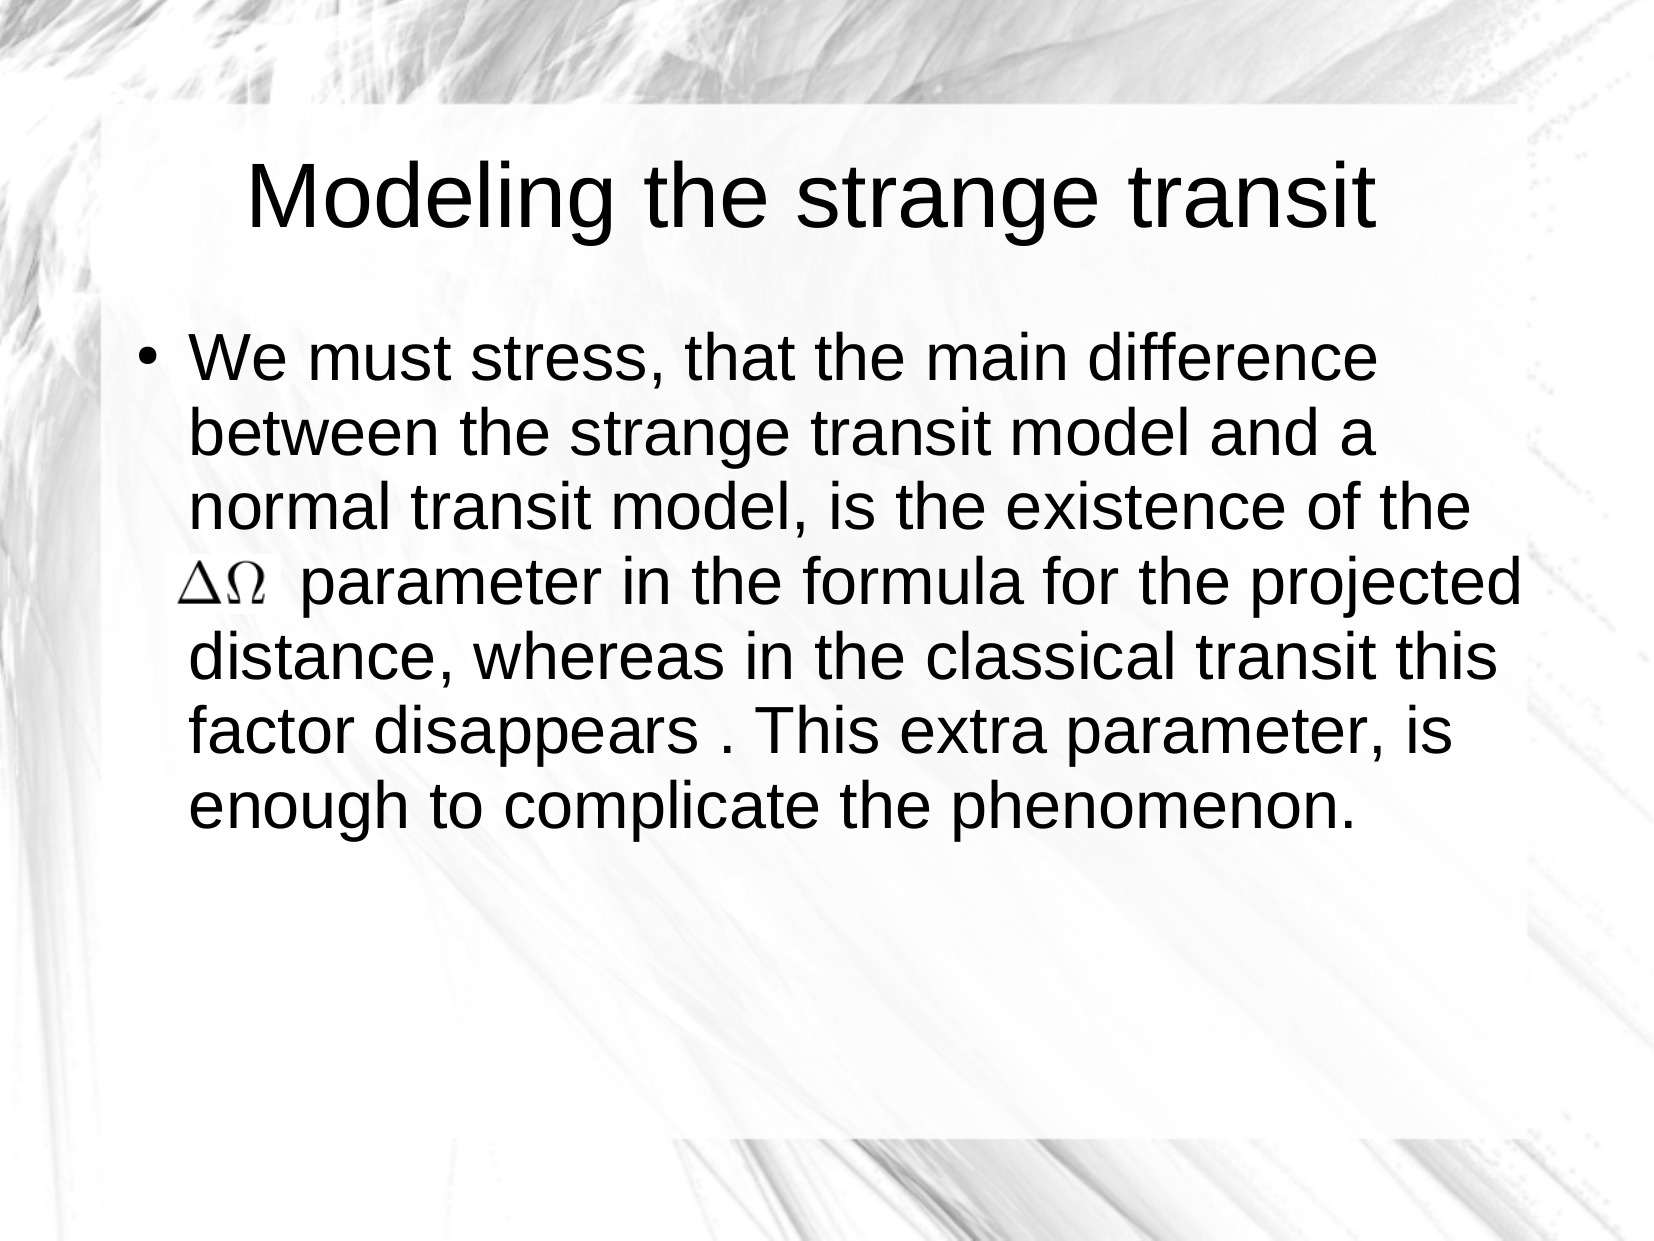

# Modeling the strange transit
We must stress, that the main difference between the strange transit model and a normal transit model, is the existence of the parameter in the formula for the projected distance, whereas in the classical transit this factor disappears . This extra parameter, is enough to complicate the phenomenon.